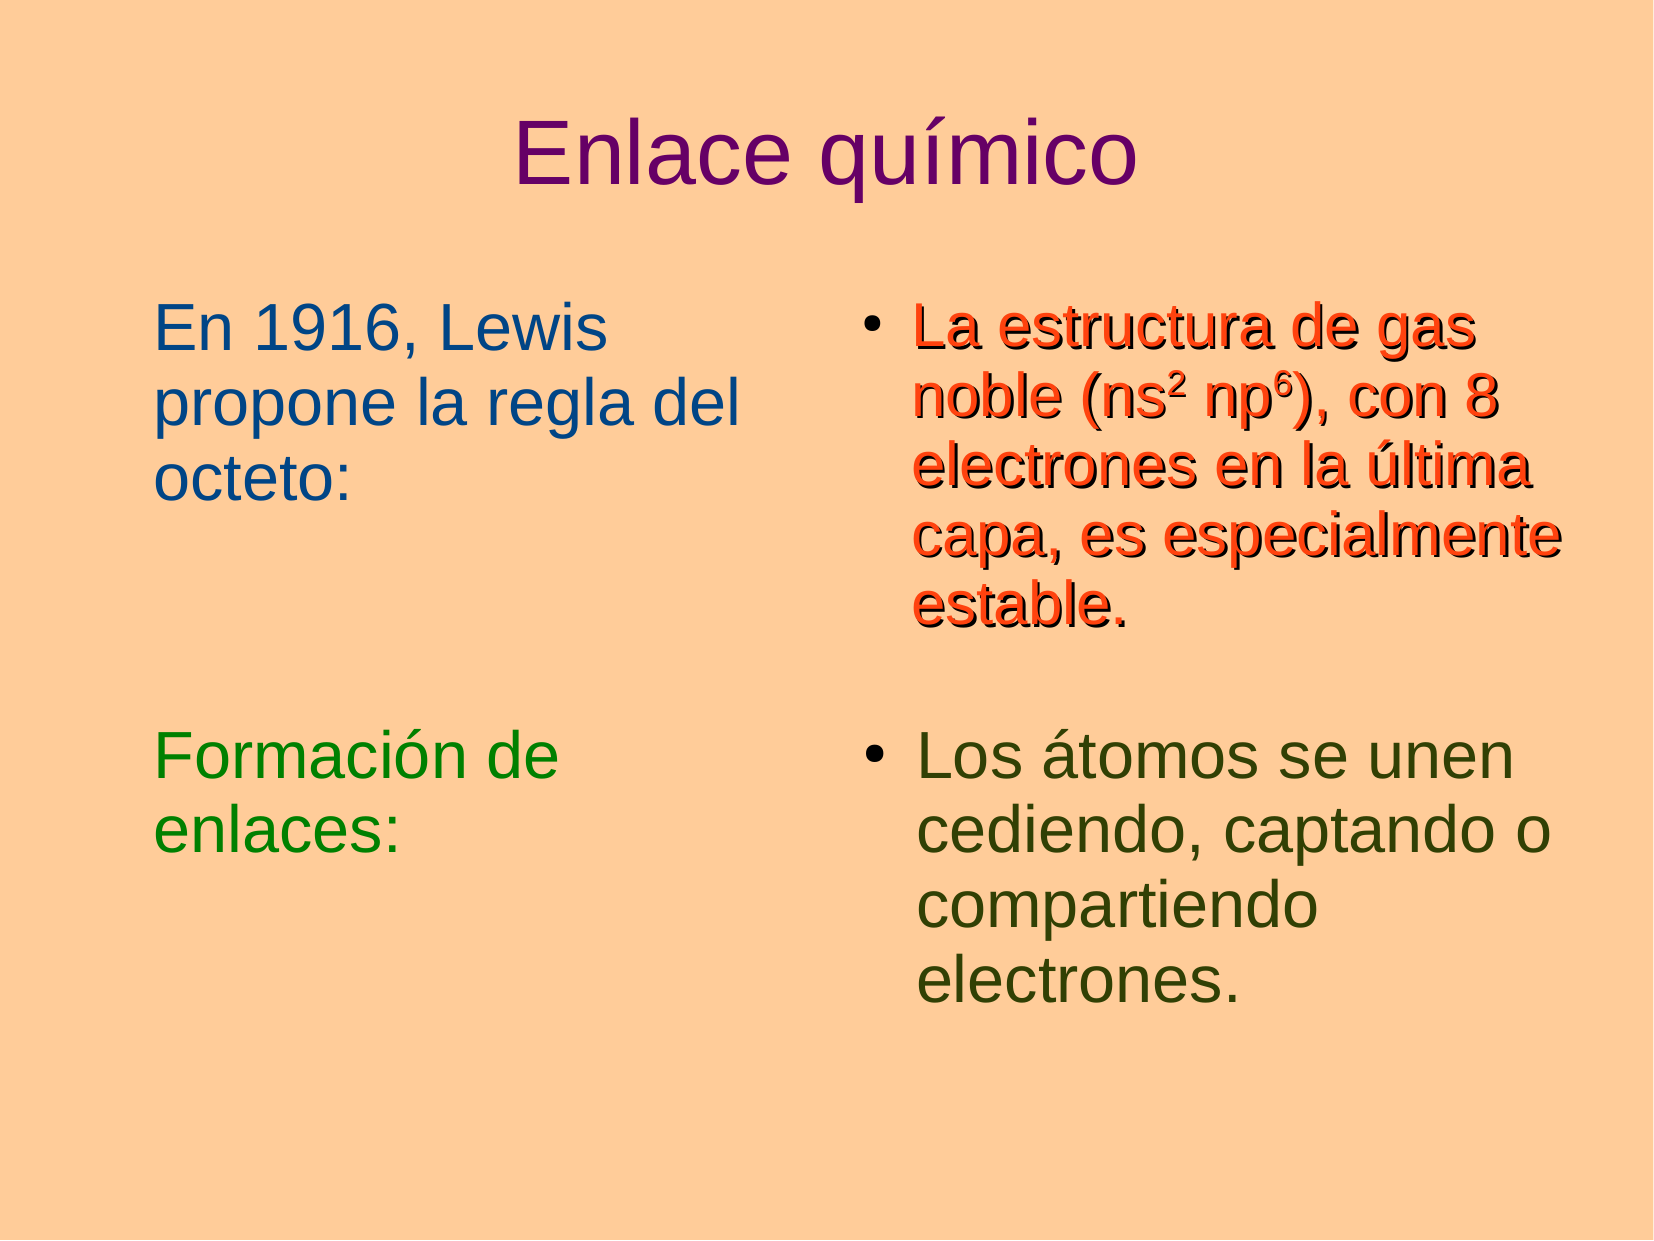

# Enlace químico
En 1916, Lewis propone la regla del octeto:
La estructura de gas noble (ns2 np6), con 8 electrones en la última capa, es especialmente estable.
Formación de enlaces:
Los átomos se unen cediendo, captando o compartiendo electrones.